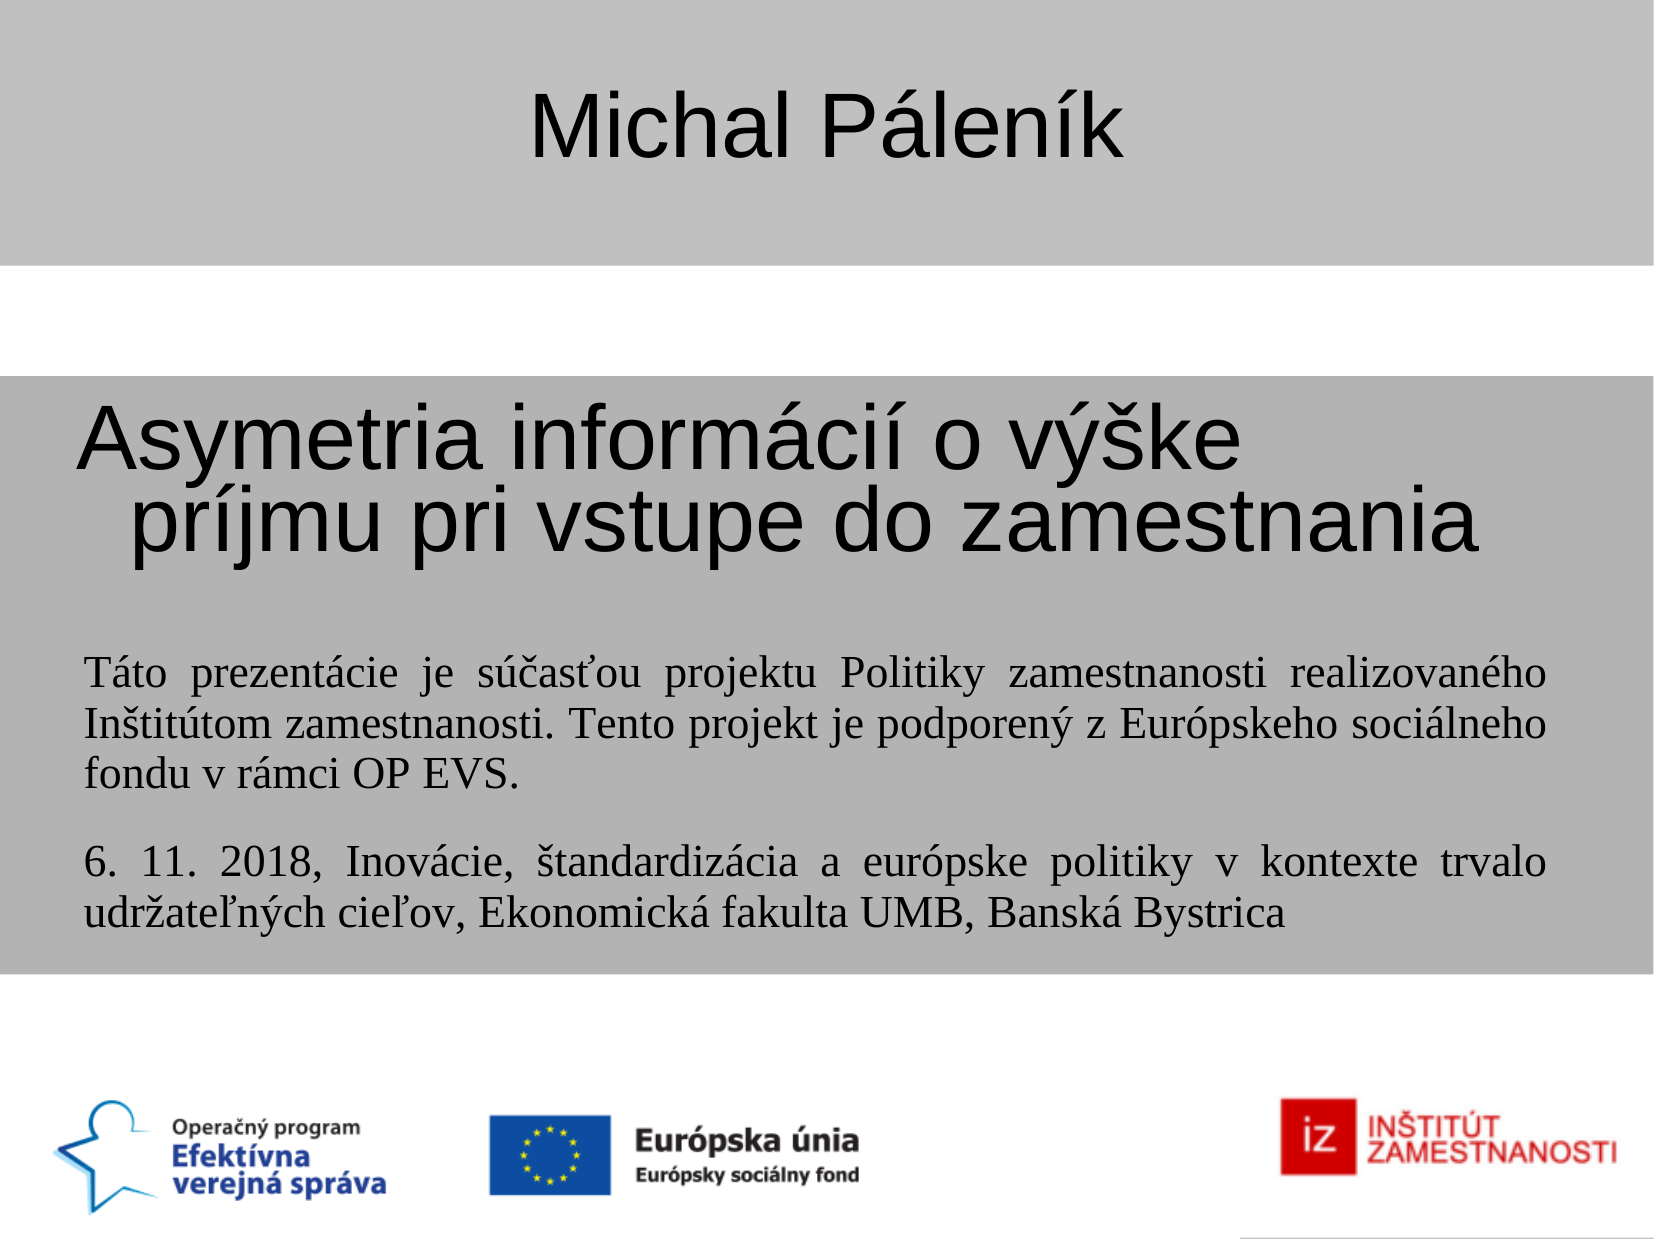

# Michal Páleník
Asymetria informácií o výške príjmu pri vstupe do zamestnania
Táto prezentácie je súčasťou projektu Politiky zamestnanosti realizovaného Inštitútom zamestnanosti. Tento projekt je podporený z Európskeho sociálneho fondu v rámci OP EVS.
6. 11. 2018, Inovácie, štandardizácia a európske politiky v kontexte trvalo udržateľných cieľov, Ekonomická fakulta UMB, Banská Bystrica